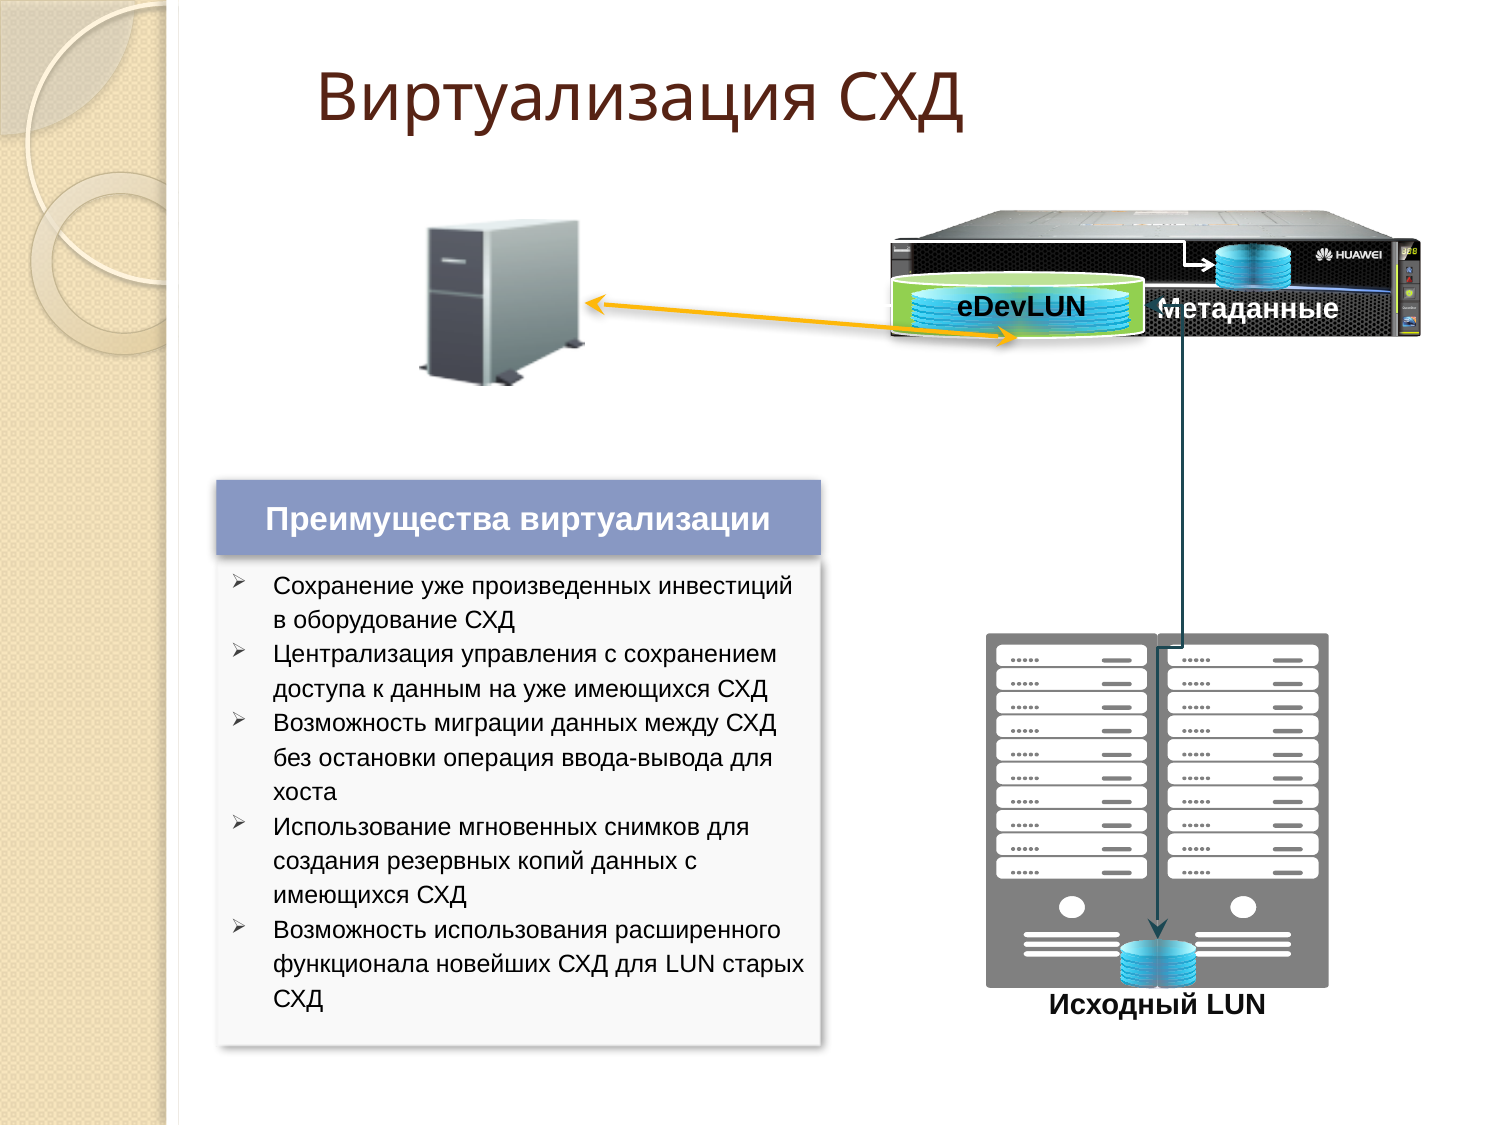

# Виртуализация СХД
eDevLUN
Метаданные
Преимущества виртуализации
Сохранение уже произведенных инвестиций в оборудование СХД
Централизация управления с сохранением доступа к данным на уже имеющихся СХД
Возможность миграции данных между СХД без остановки операция ввода-вывода для хоста
Использование мгновенных снимков для создания резервных копий данных с имеющихся СХД
Возможность использования расширенного функционала новейших СХД для LUN старых СХД
Исходный LUN